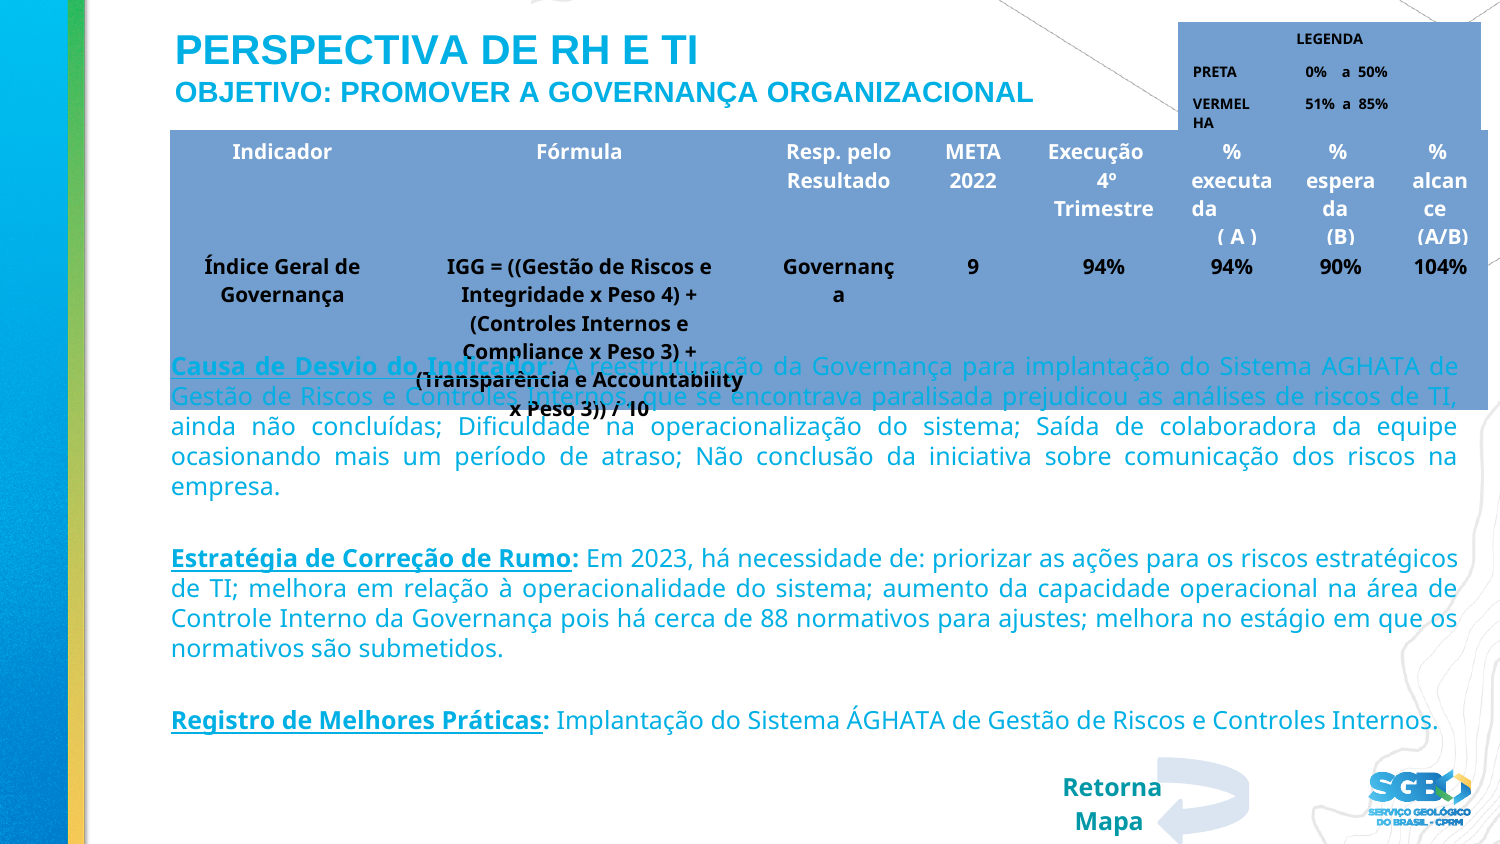

PERSPECTIVA DE VALOR PARA CLIENTES E USUÁRIOS
| LEGENDA | | |
| --- | --- | --- |
| PRETA | 0% a 50% | |
| VERMELHA | 51% a 85% | |
| AMARELA | 86% a 95% | |
| VERDE | 96% a 100% | |
PERSPECTIVA DE RH E TI
OBJETIVO: PROMOVER A GOVERNANÇA ORGANIZACIONAL
| Indicador | Fórmula | Resp. pelo Resultado | META 2022 | Execução 4º Trimestre | % executada ( A ) | % esperada (B) | % alcance (A/B) |
| --- | --- | --- | --- | --- | --- | --- | --- |
| Índice Geral de Governança | IGG = ((Gestão de Riscos e Integridade x Peso 4) + (Controles Internos e Compliance x Peso 3) + (Transparência e Accountability x Peso 3)) / 10 | Governança | 9 | 94% | 94% | 90% | 104% |
Indicador Fórmula Resp. pelo Resultado (Supervisor) META 2022 Execução
 1º Trimestre %
 executada ( A ) %
esperada
(B) %
alcance
 (A/B)
Causa de Desvio do Indicador: A reestruturação da Governança para implantação do Sistema AGHATA de Gestão de Riscos e Controles Internos, que se encontrava paralisada prejudicou as análises de riscos de TI, ainda não concluídas; Dificuldade na operacionalização do sistema; Saída de colaboradora da equipe ocasionando mais um período de atraso; Não conclusão da iniciativa sobre comunicação dos riscos na empresa.
Estratégia de Correção de Rumo: Em 2023, há necessidade de: priorizar as ações para os riscos estratégicos de TI; melhora em relação à operacionalidade do sistema; aumento da capacidade operacional na área de Controle Interno da Governança pois há cerca de 88 normativos para ajustes; melhora no estágio em que os normativos são submetidos.
Registro de Melhores Práticas: Implantação do Sistema ÁGHATA de Gestão de Riscos e Controles Internos.
%
Retorna Mapa